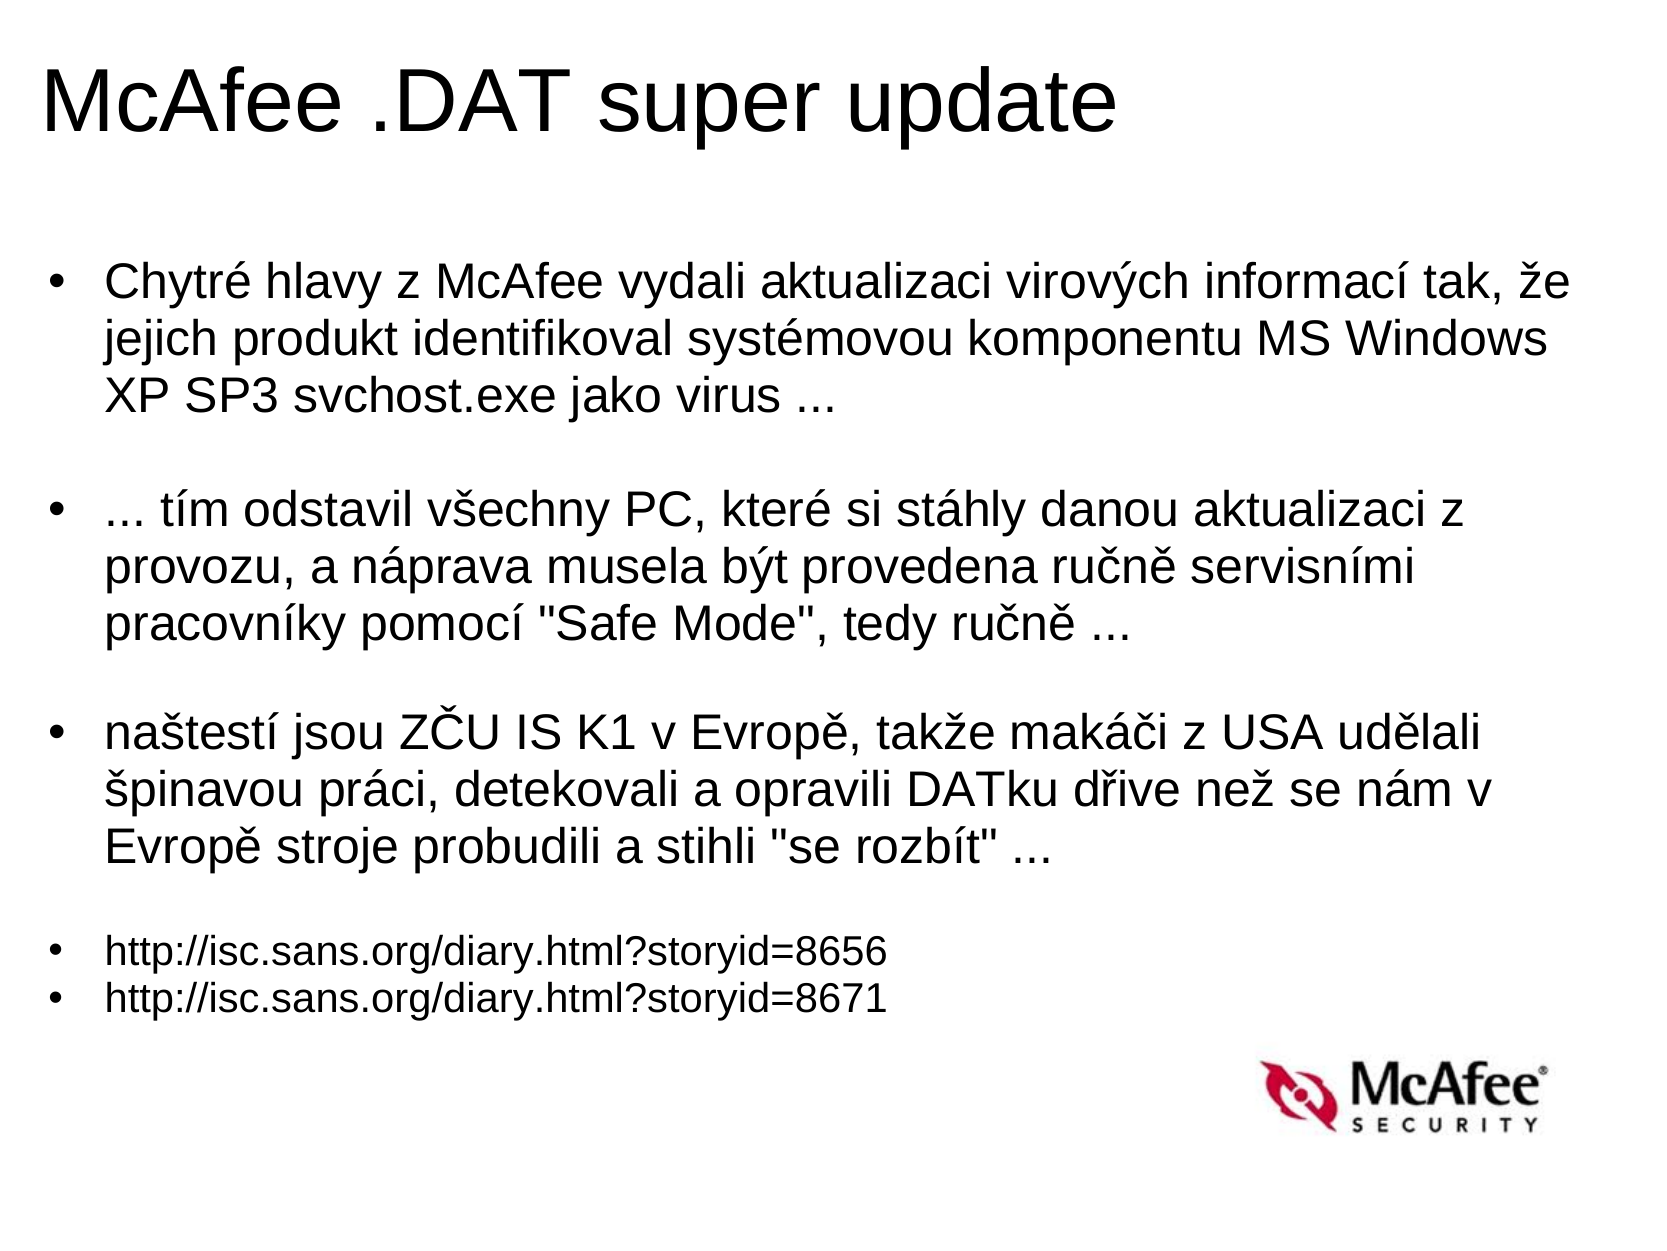

# McAfee .DAT super update
Chytré hlavy z McAfee vydali aktualizaci virových informací tak, že jejich produkt identifikoval systémovou komponentu MS Windows XP SP3 svchost.exe jako virus ...
... tím odstavil všechny PC, které si stáhly danou aktualizaci z provozu, a náprava musela být provedena ručně servisními pracovníky pomocí "Safe Mode", tedy ručně ...
naštestí jsou ZČU IS K1 v Evropě, takže makáči z USA udělali špinavou práci, detekovali a opravili DATku dřive než se nám v Evropě stroje probudili a stihli "se rozbít" ...
http://isc.sans.org/diary.html?storyid=8656
http://isc.sans.org/diary.html?storyid=8671